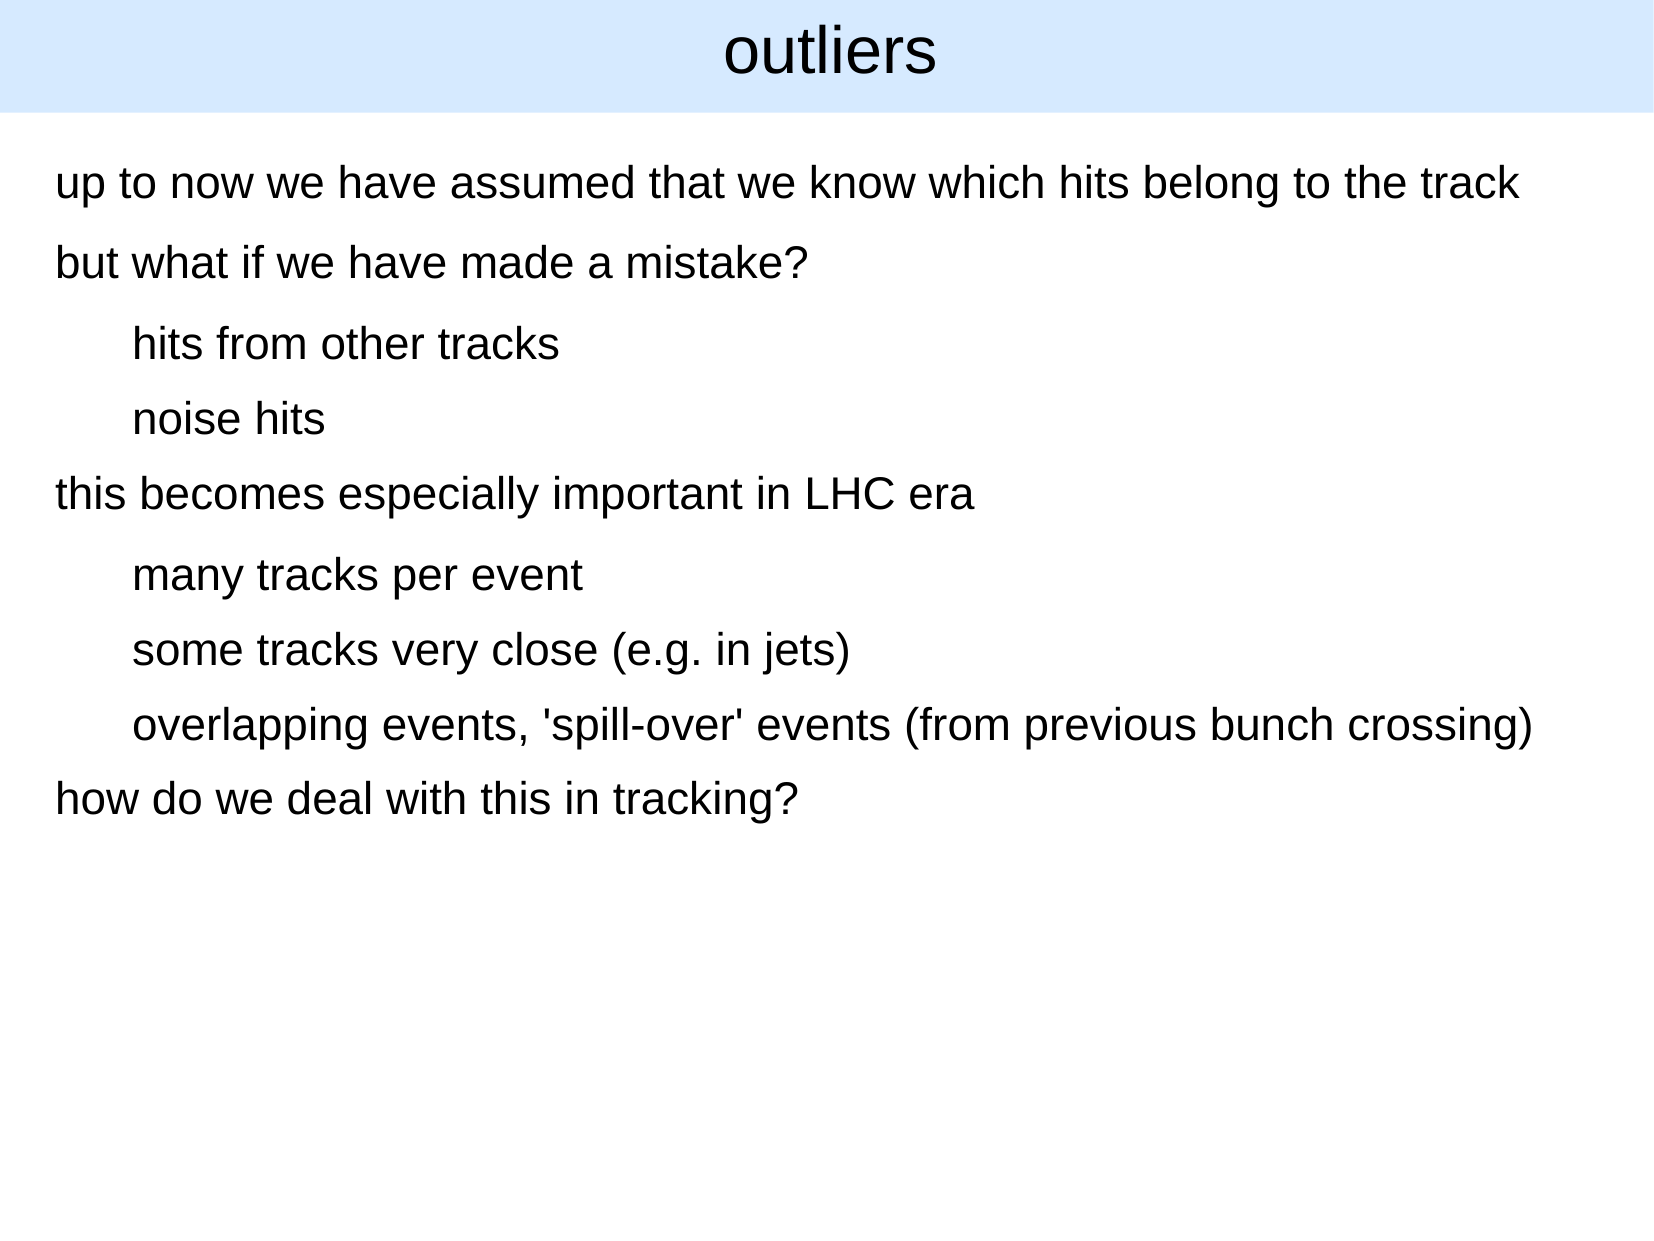

# outliers
up to now we have assumed that we know which hits belong to the track
but what if we have made a mistake?
hits from other tracks
noise hits
this becomes especially important in LHC era
many tracks per event
some tracks very close (e.g. in jets)
overlapping events, 'spill-over' events (from previous bunch crossing)
how do we deal with this in tracking?